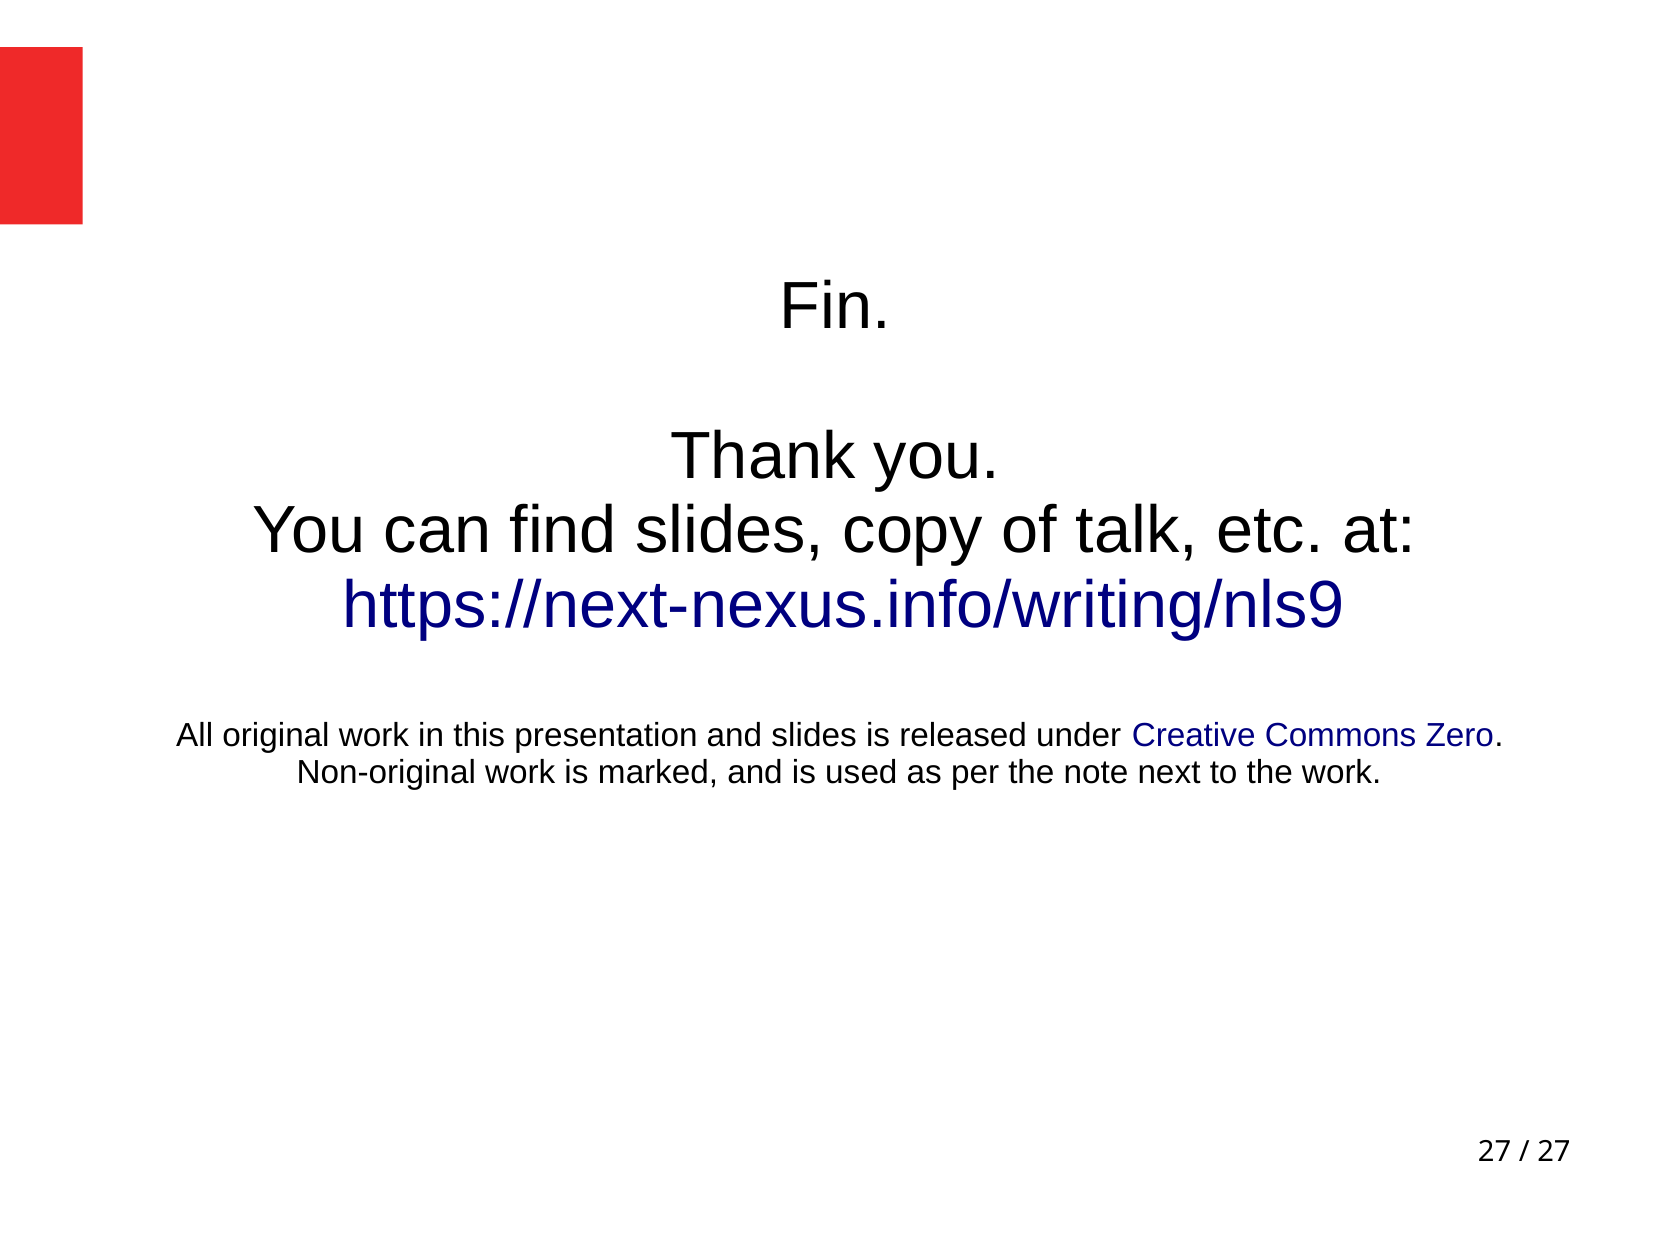

# Fin.
Thank you.
You can find slides, copy of talk, etc. at:
https://next-nexus.info/writing/nls9
All original work in this presentation and slides is released under Creative Commons Zero.
Non-original work is marked, and is used as per the note next to the work.
27